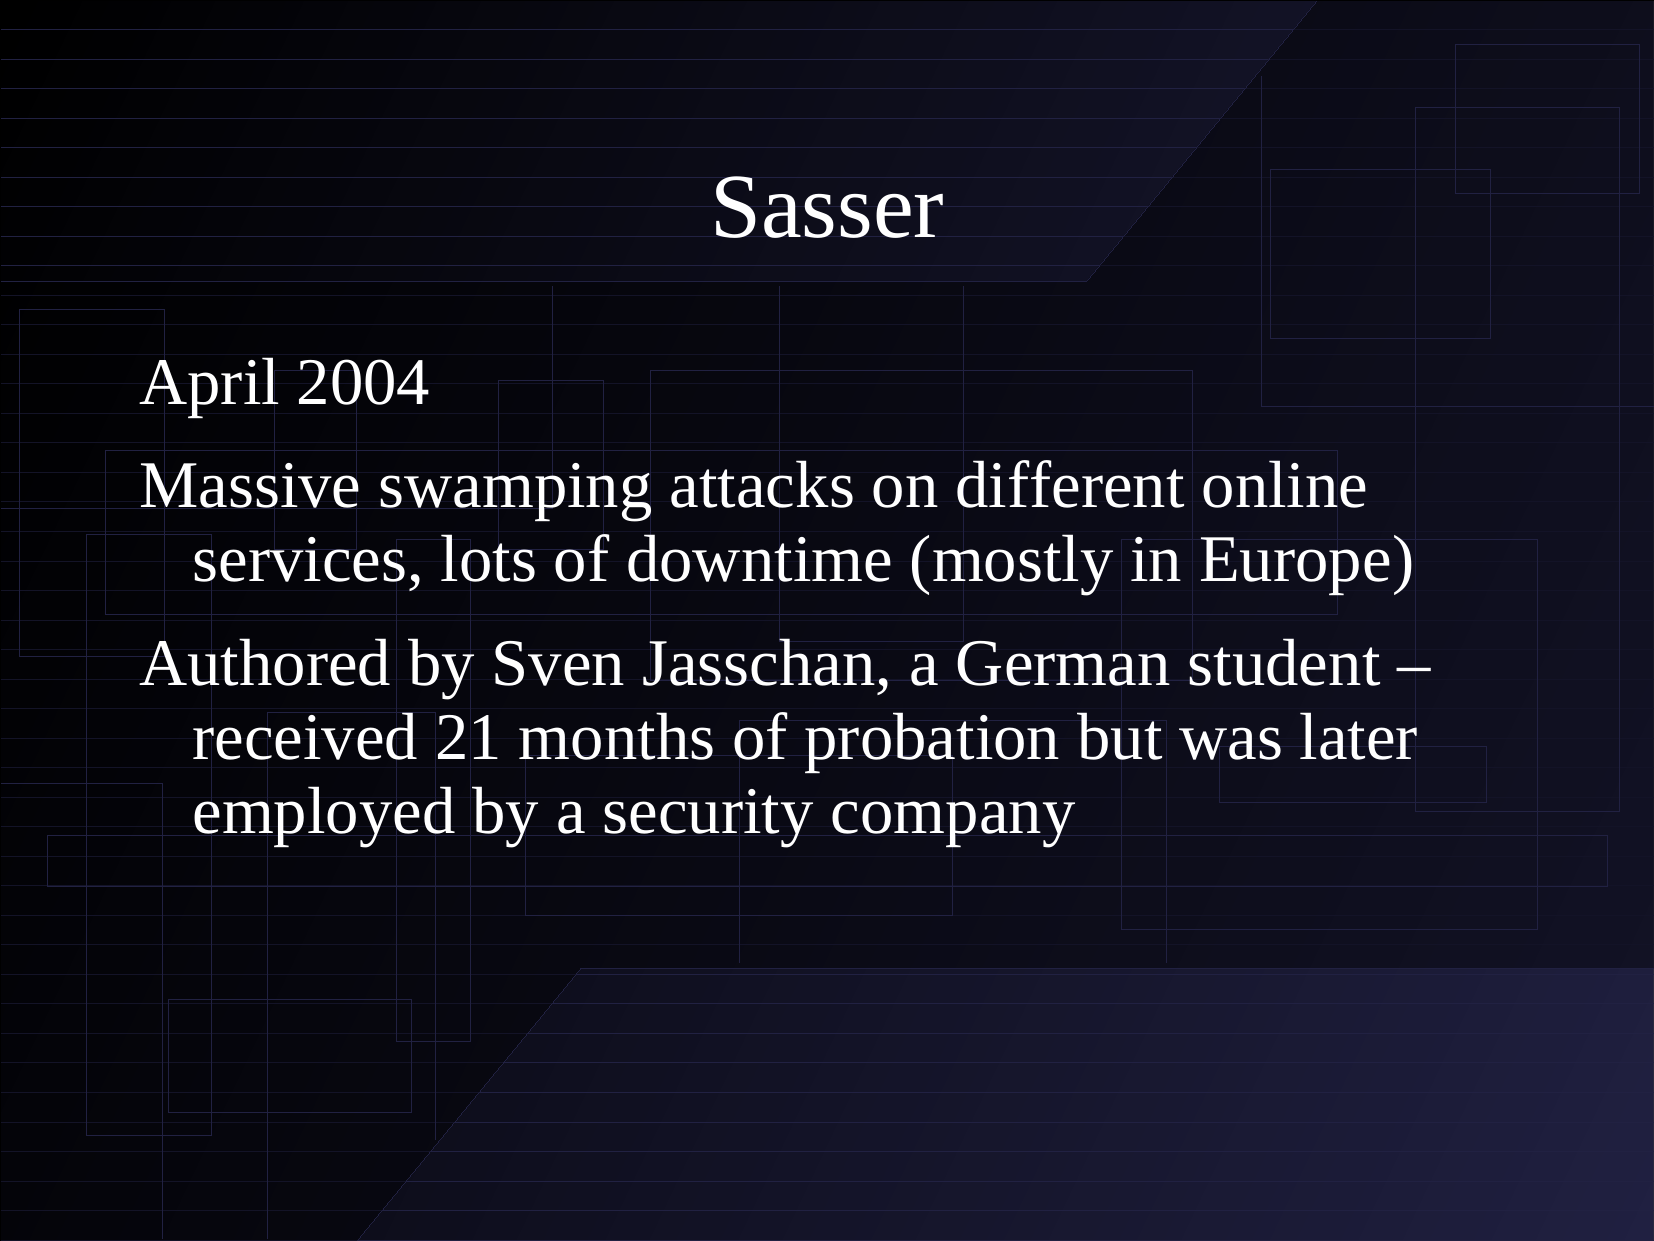

# Sasser
April 2004
Massive swamping attacks on different online services, lots of downtime (mostly in Europe)
Authored by Sven Jasschan, a German student – received 21 months of probation but was later employed by a security company